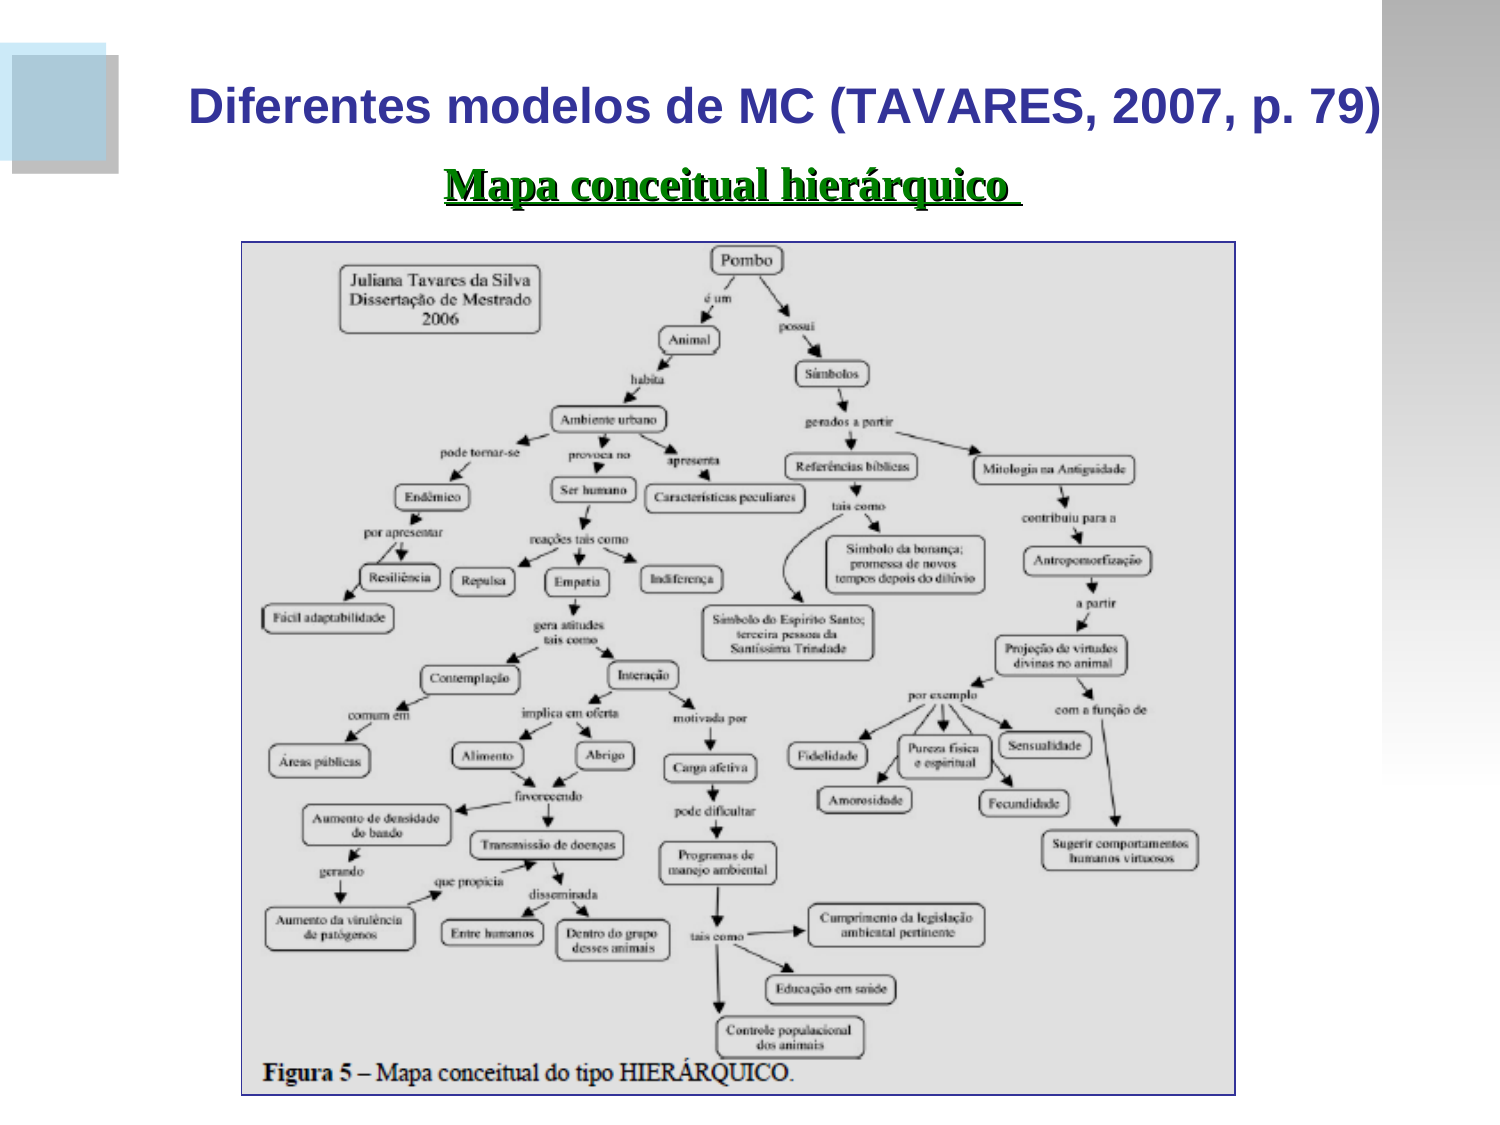

Diferentes modelos de MC (TAVARES, 2007, p. 79)
Mapa conceitual hierárquico